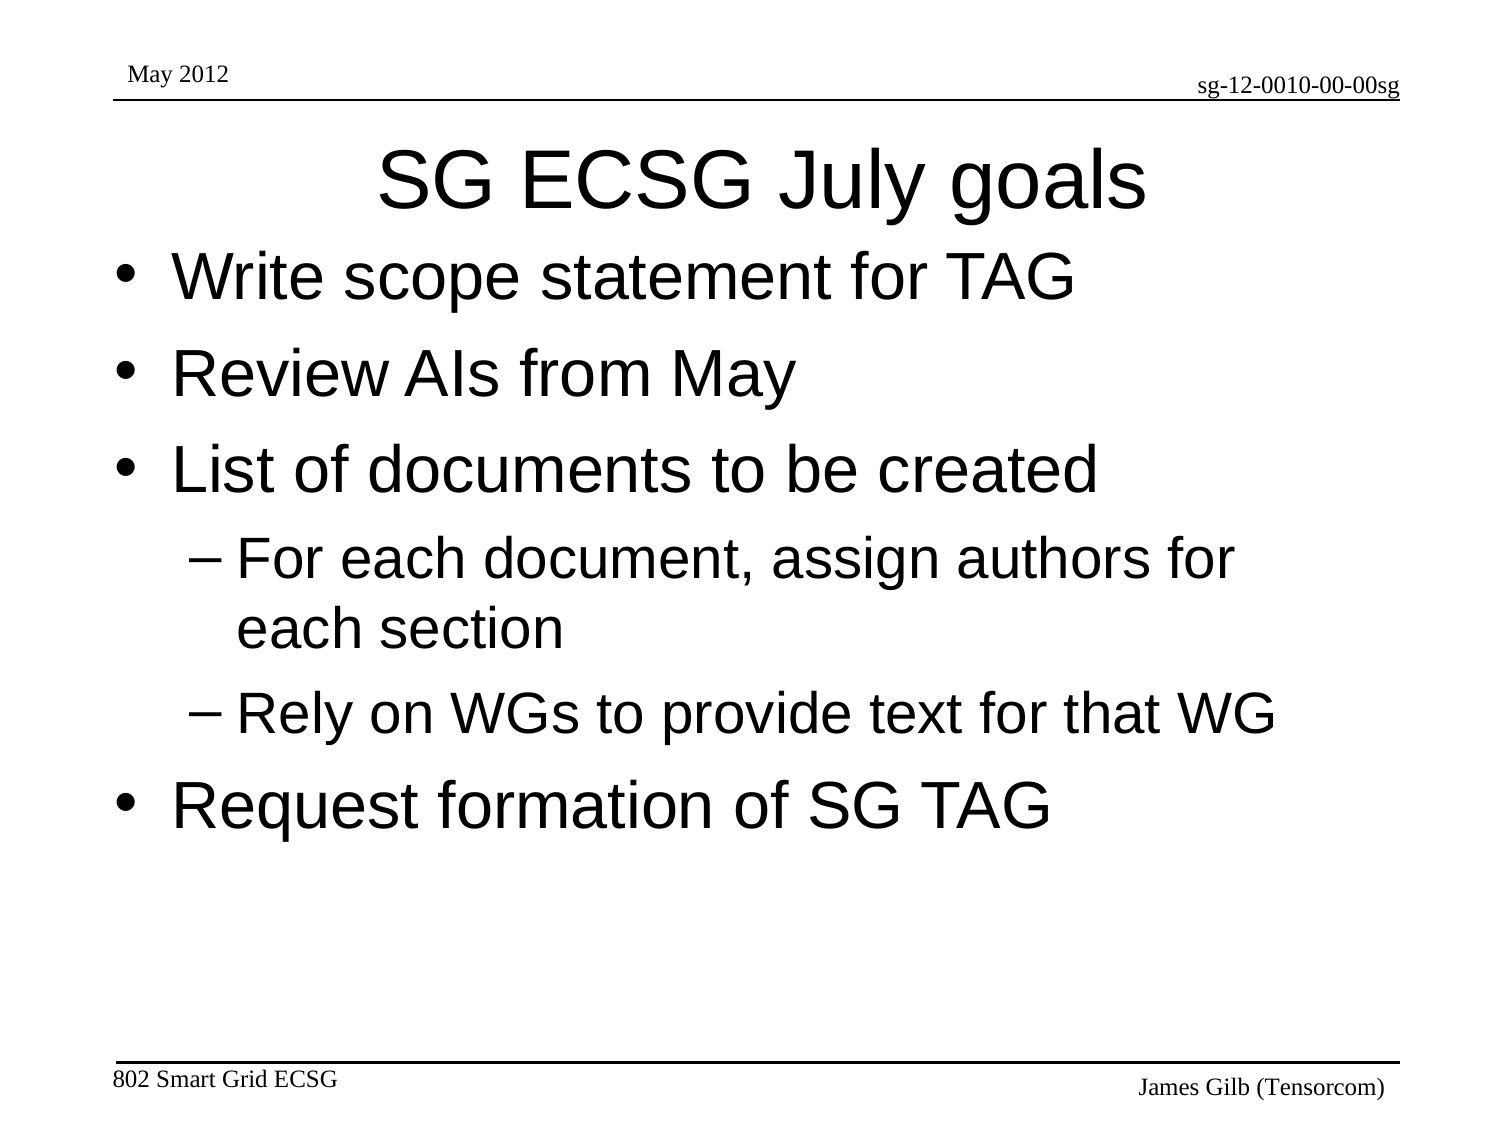

# SG ECSG July goals
Write scope statement for TAG
Review AIs from May
List of documents to be created
For each document, assign authors for each section
Rely on WGs to provide text for that WG
Request formation of SG TAG